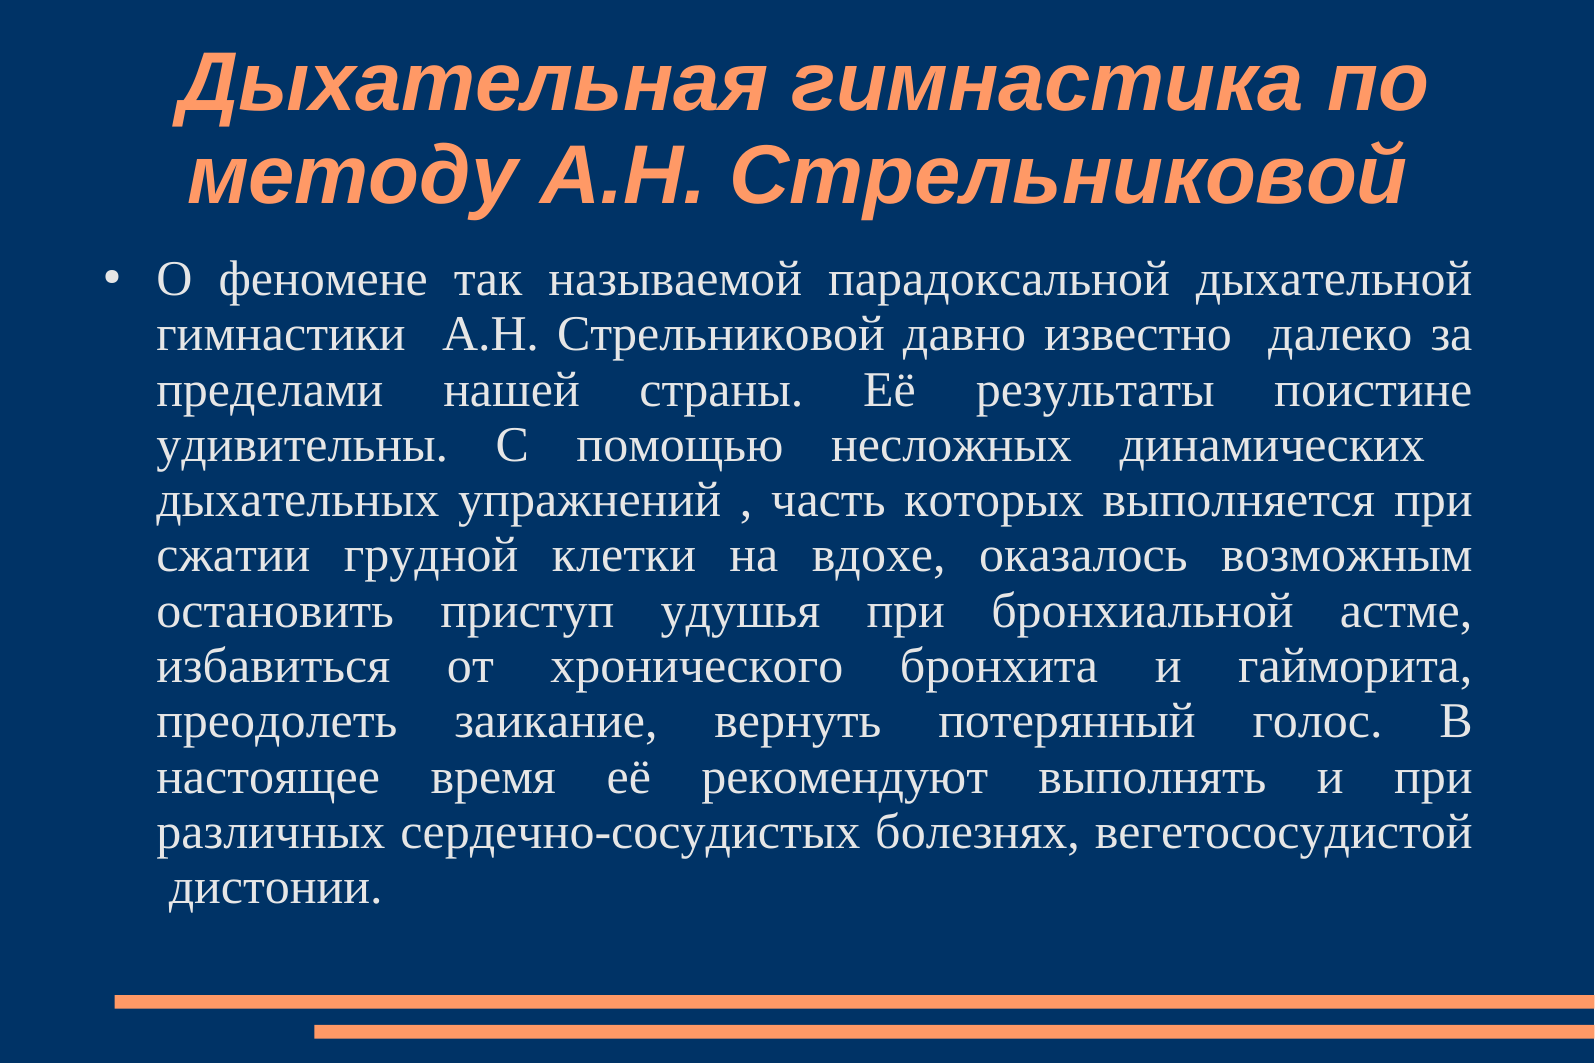

# Дыхательная гимнастика по методу А.Н. Стрельниковой
О феномене так называемой парадоксальной дыхательной гимнастики А.Н. Стрельниковой давно известно далеко за пределами нашей страны. Её результаты поистине удивительны. С помощью несложных динамических дыхательных упражнений , часть которых выполняется при сжатии грудной клетки на вдохе, оказалось возможным остановить приступ удушья при бронхиальной астме, избавиться от хронического бронхита и гайморита, преодолеть заикание, вернуть потерянный голос. В настоящее время её рекомендуют выполнять и при различных сердечно-сосудистых болезнях, вегетососудистой дистонии.